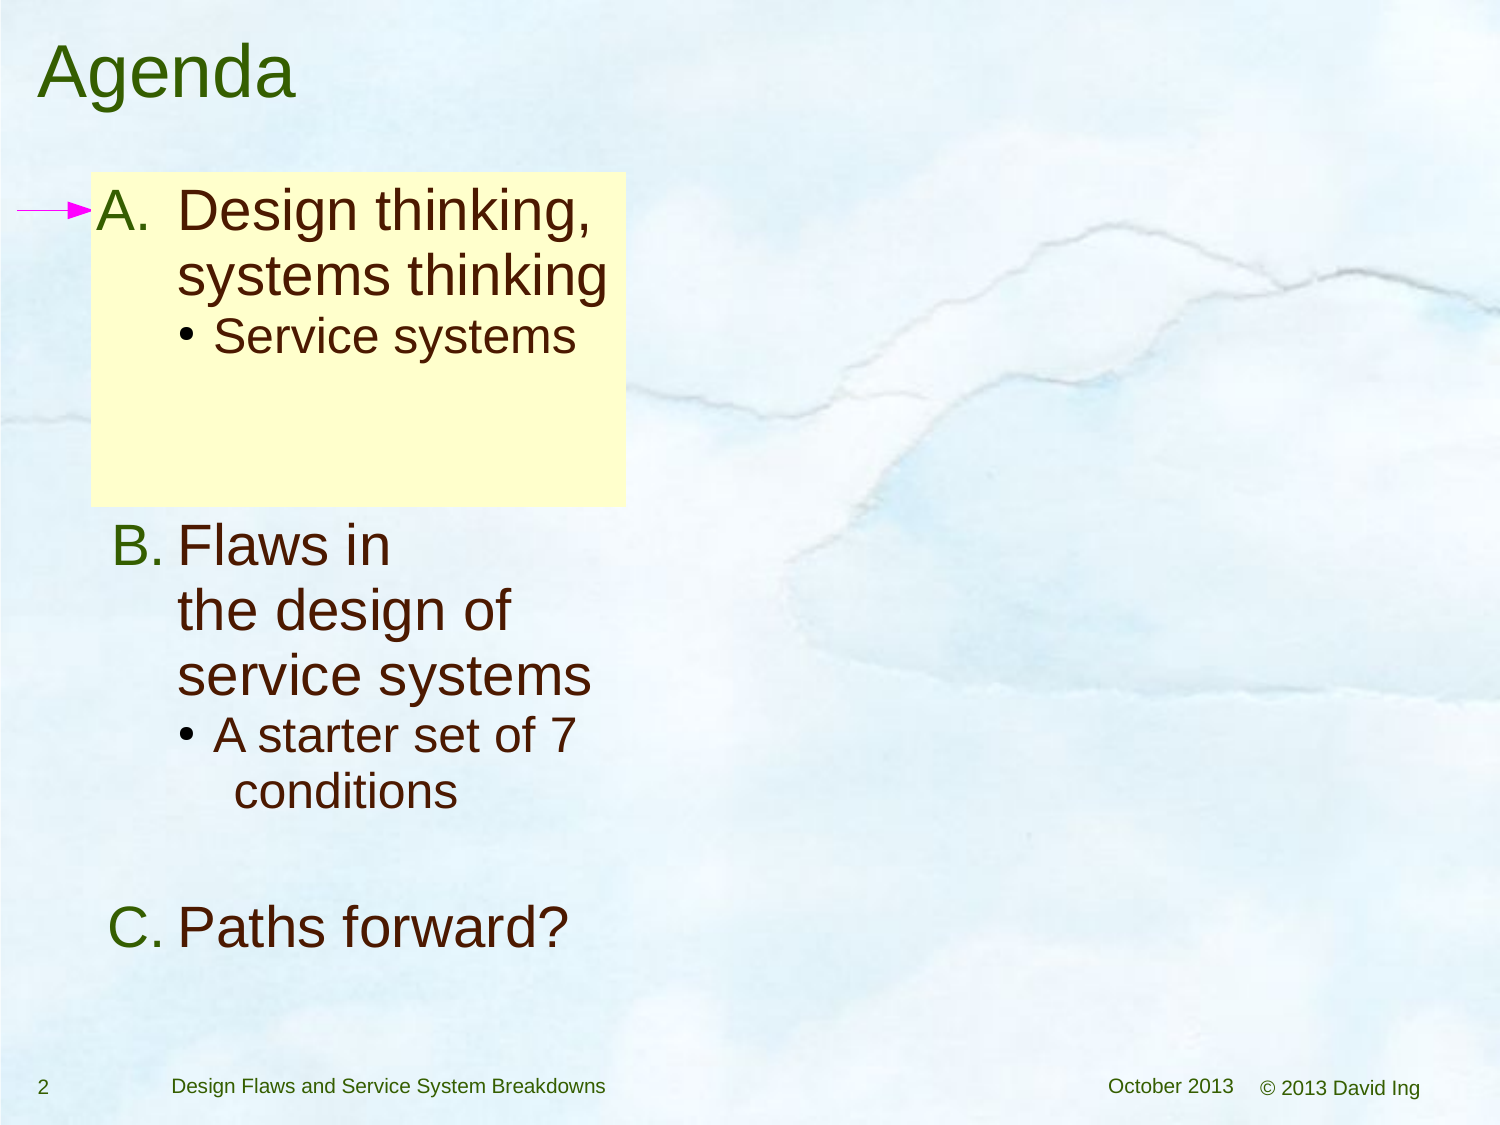

# Agenda
| A. | Design thinking, systems thinking Service systems |
| --- | --- |
| B. | Flaws in the design of service systems A starter set of 7 conditions |
| C. | Paths forward? |
Design Flaws and Service System Breakdowns
October 2013
2